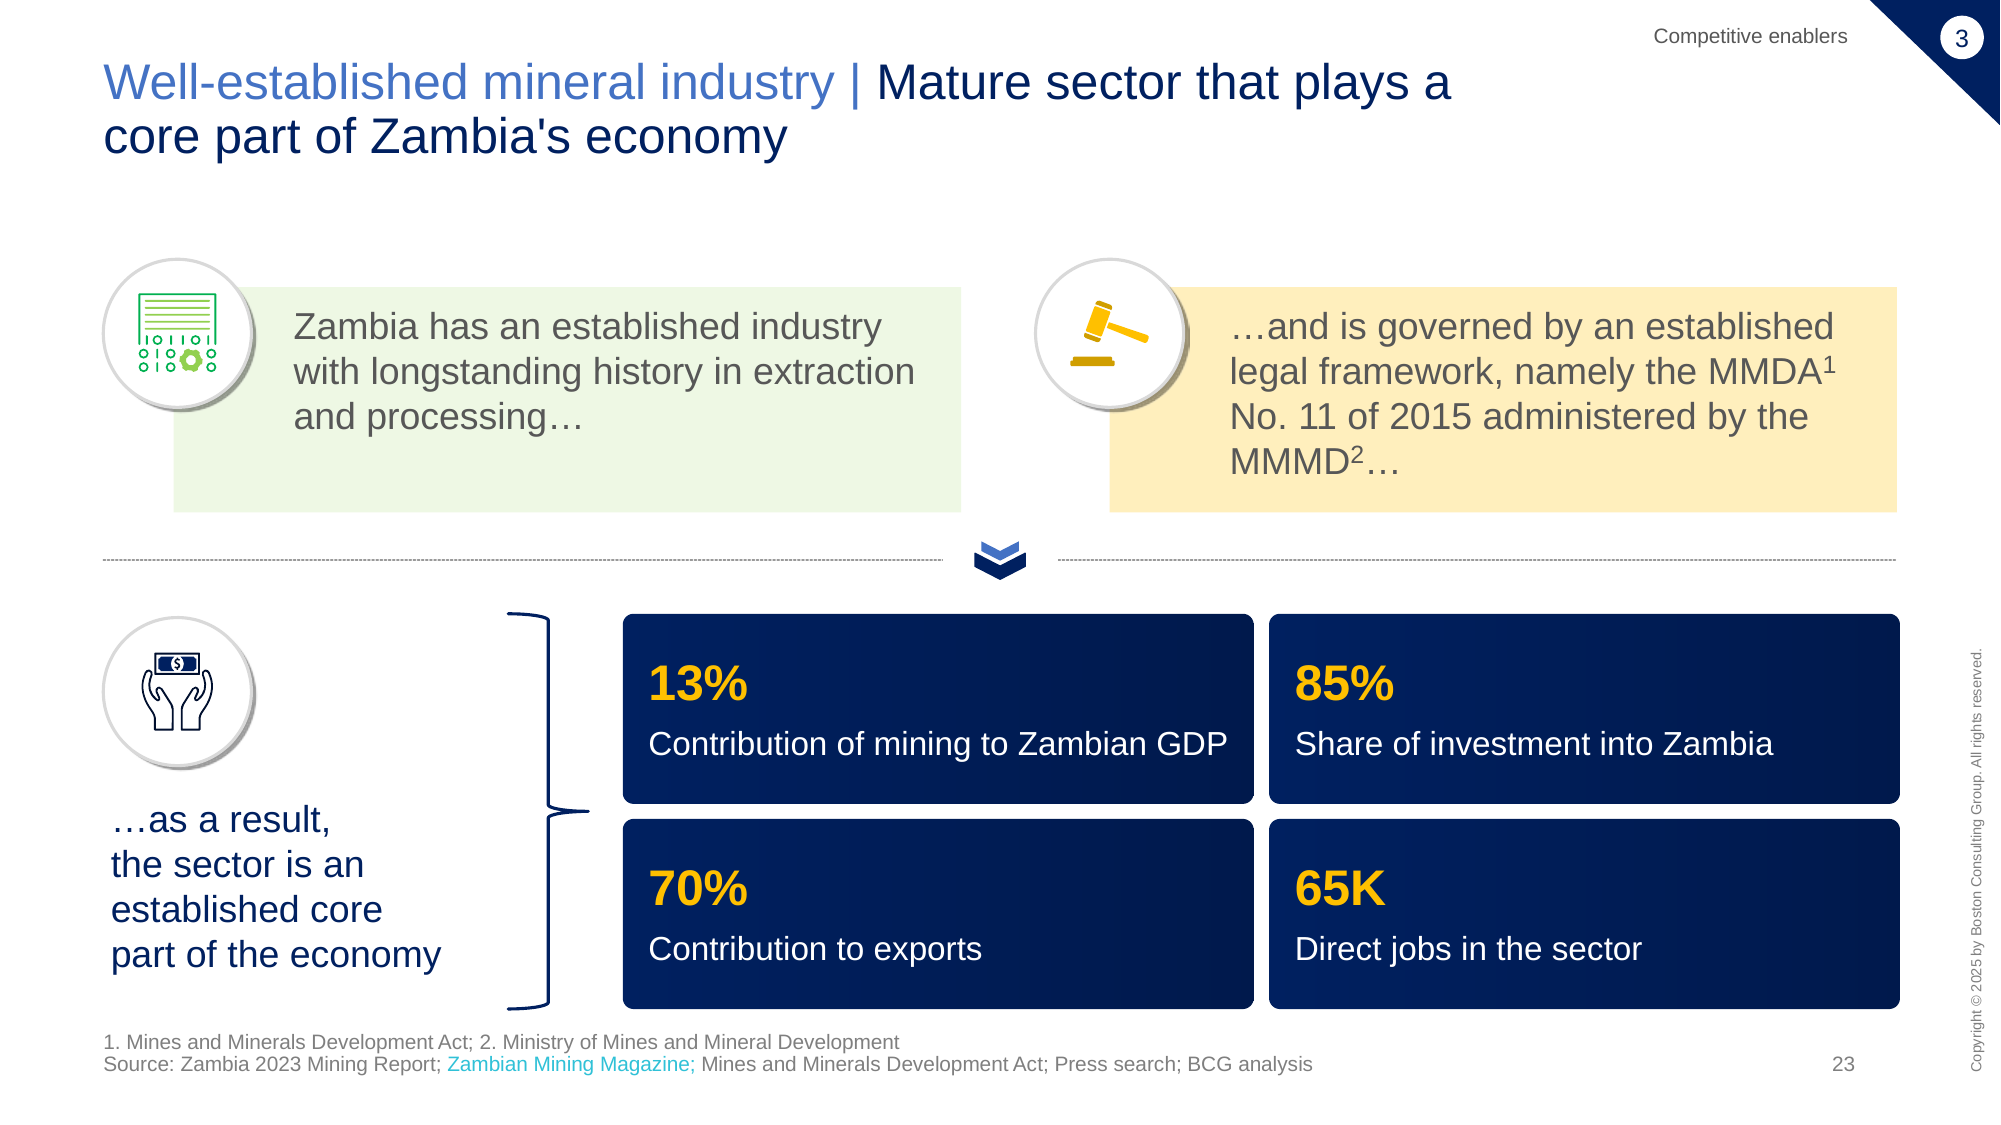

Competitive enablers
3
# Well-established mineral industry | Mature sector that plays a core part of Zambia's economy
Zambia has an established industry with longstanding history in extraction and processing…
…and is governed by an established legal framework, namely the MMDA1 No. 11 of 2015 administered by the MMMD2…
13%
Contribution of mining to Zambian GDP
85%
Share of investment into Zambia
…as a result,
the sector is an established core
part of the economy
70%
Contribution to exports
65K
Direct jobs in the sector
1. Mines and Minerals Development Act; 2. Ministry of Mines and Mineral Development
Source: Zambia 2023 Mining Report; Zambian Mining Magazine; Mines and Minerals Development Act; Press search; BCG analysis